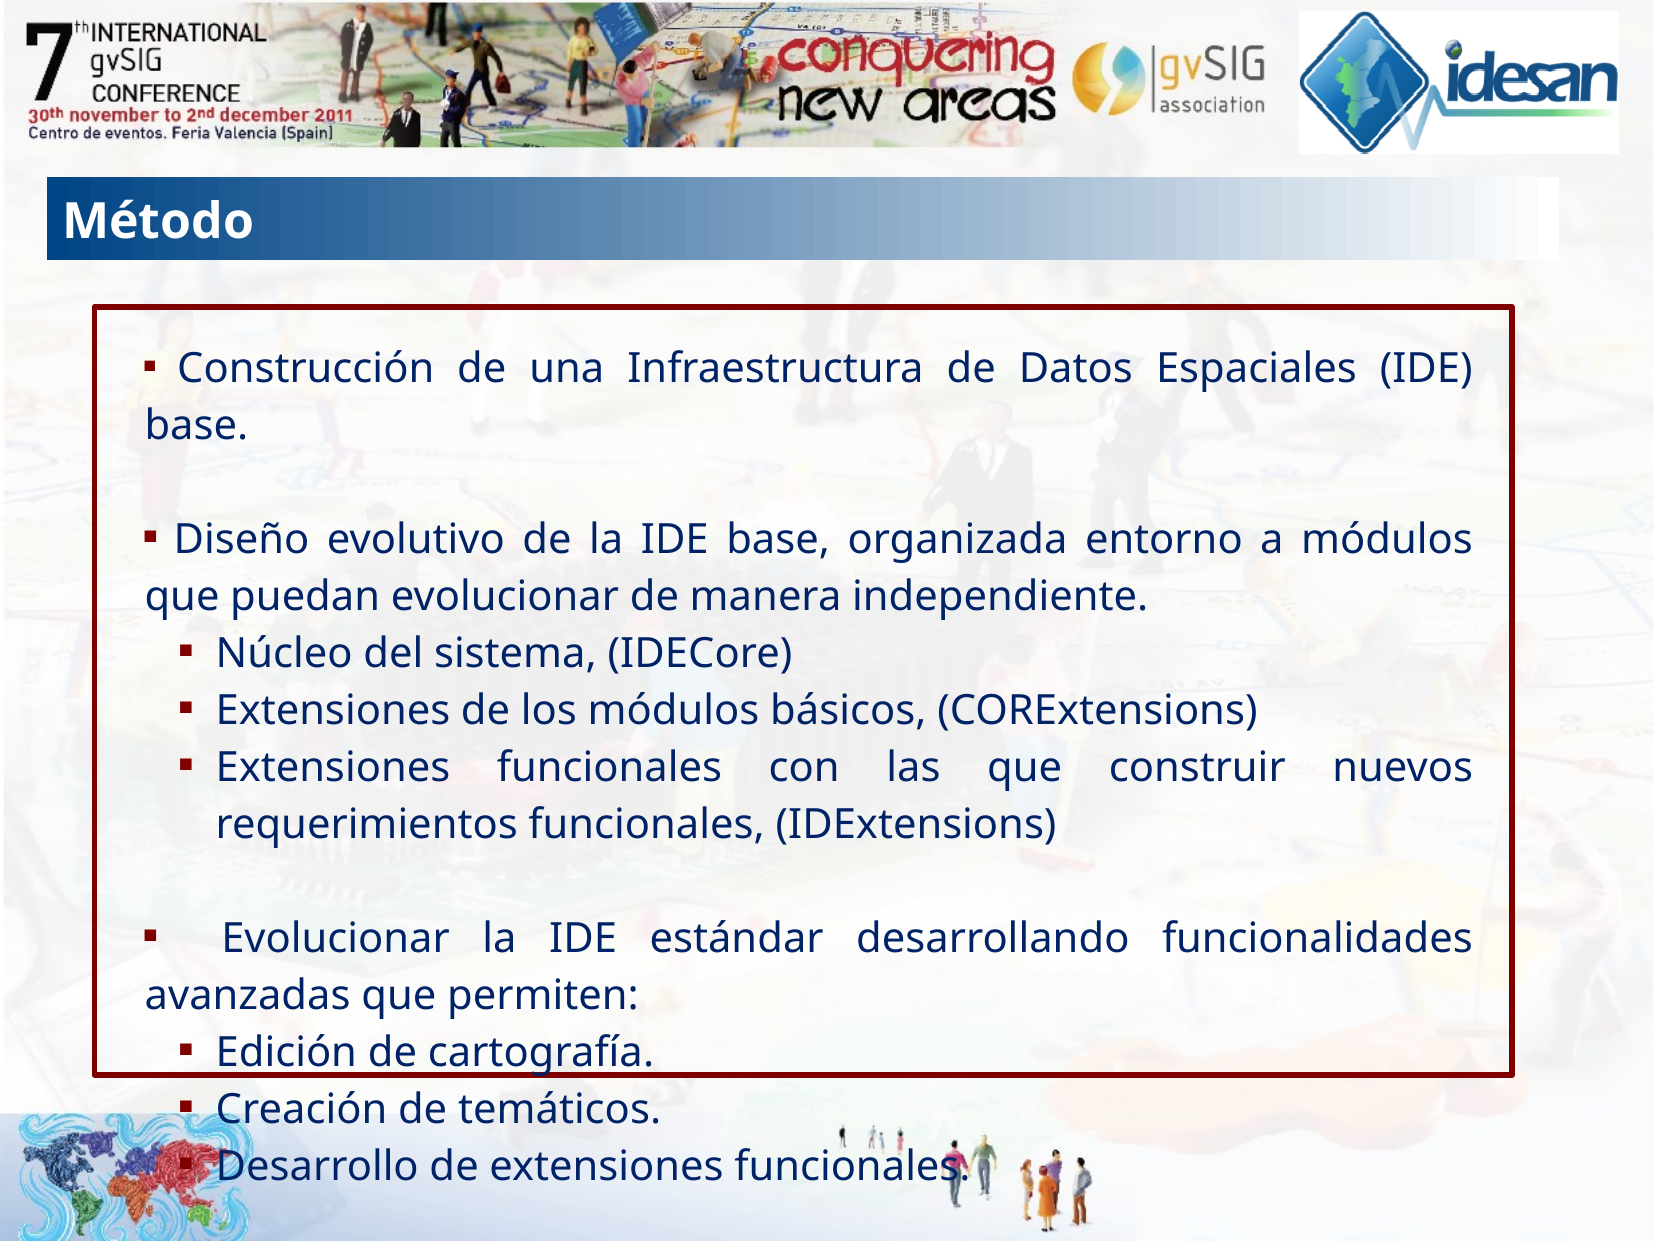

Método
 Construcción de una Infraestructura de Datos Espaciales (IDE) base.
 Diseño evolutivo de la IDE base, organizada entorno a módulos que puedan evolucionar de manera independiente.
Núcleo del sistema, (IDECore)
Extensiones de los módulos básicos, (CORExtensions)
Extensiones funcionales con las que construir nuevos requerimientos funcionales, (IDExtensions)
 Evolucionar la IDE estándar desarrollando funcionalidades avanzadas que permiten:
Edición de cartografía.
Creación de temáticos.
Desarrollo de extensiones funcionales.